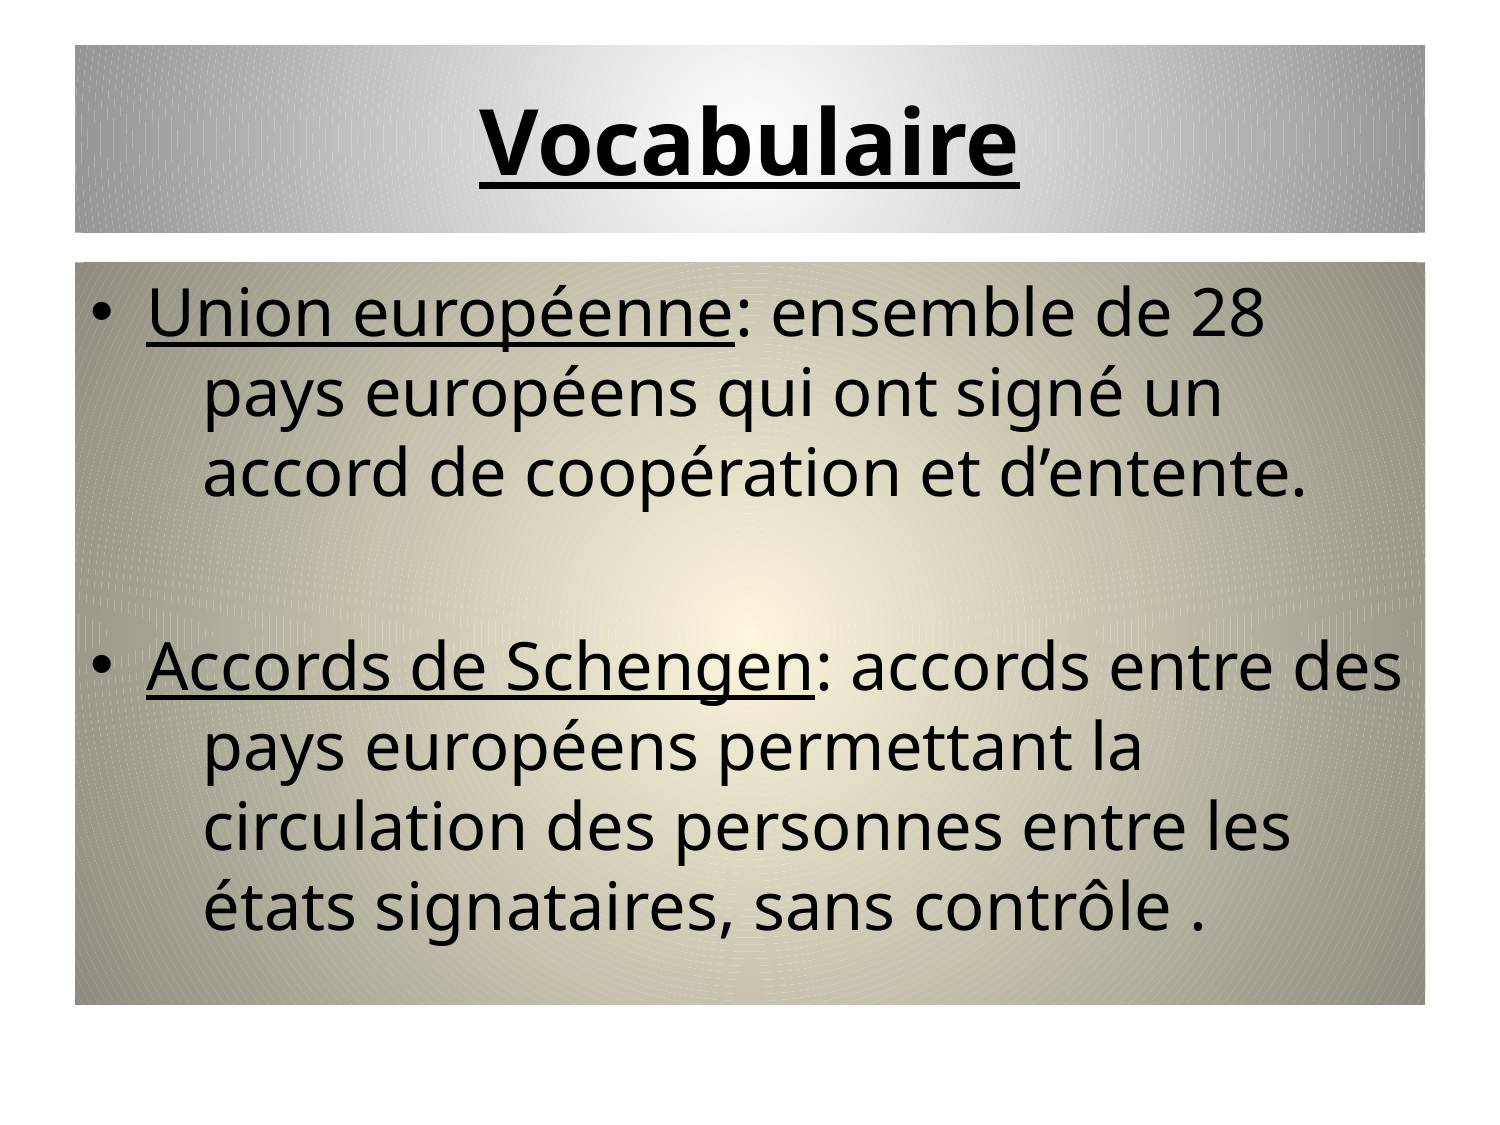

# Vocabulaire
Union européenne: ensemble de 28 pays européens qui ont signé un accord de coopération et d’entente.
Accords de Schengen: accords entre des pays européens permettant la circulation des personnes entre les états signataires, sans contrôle .